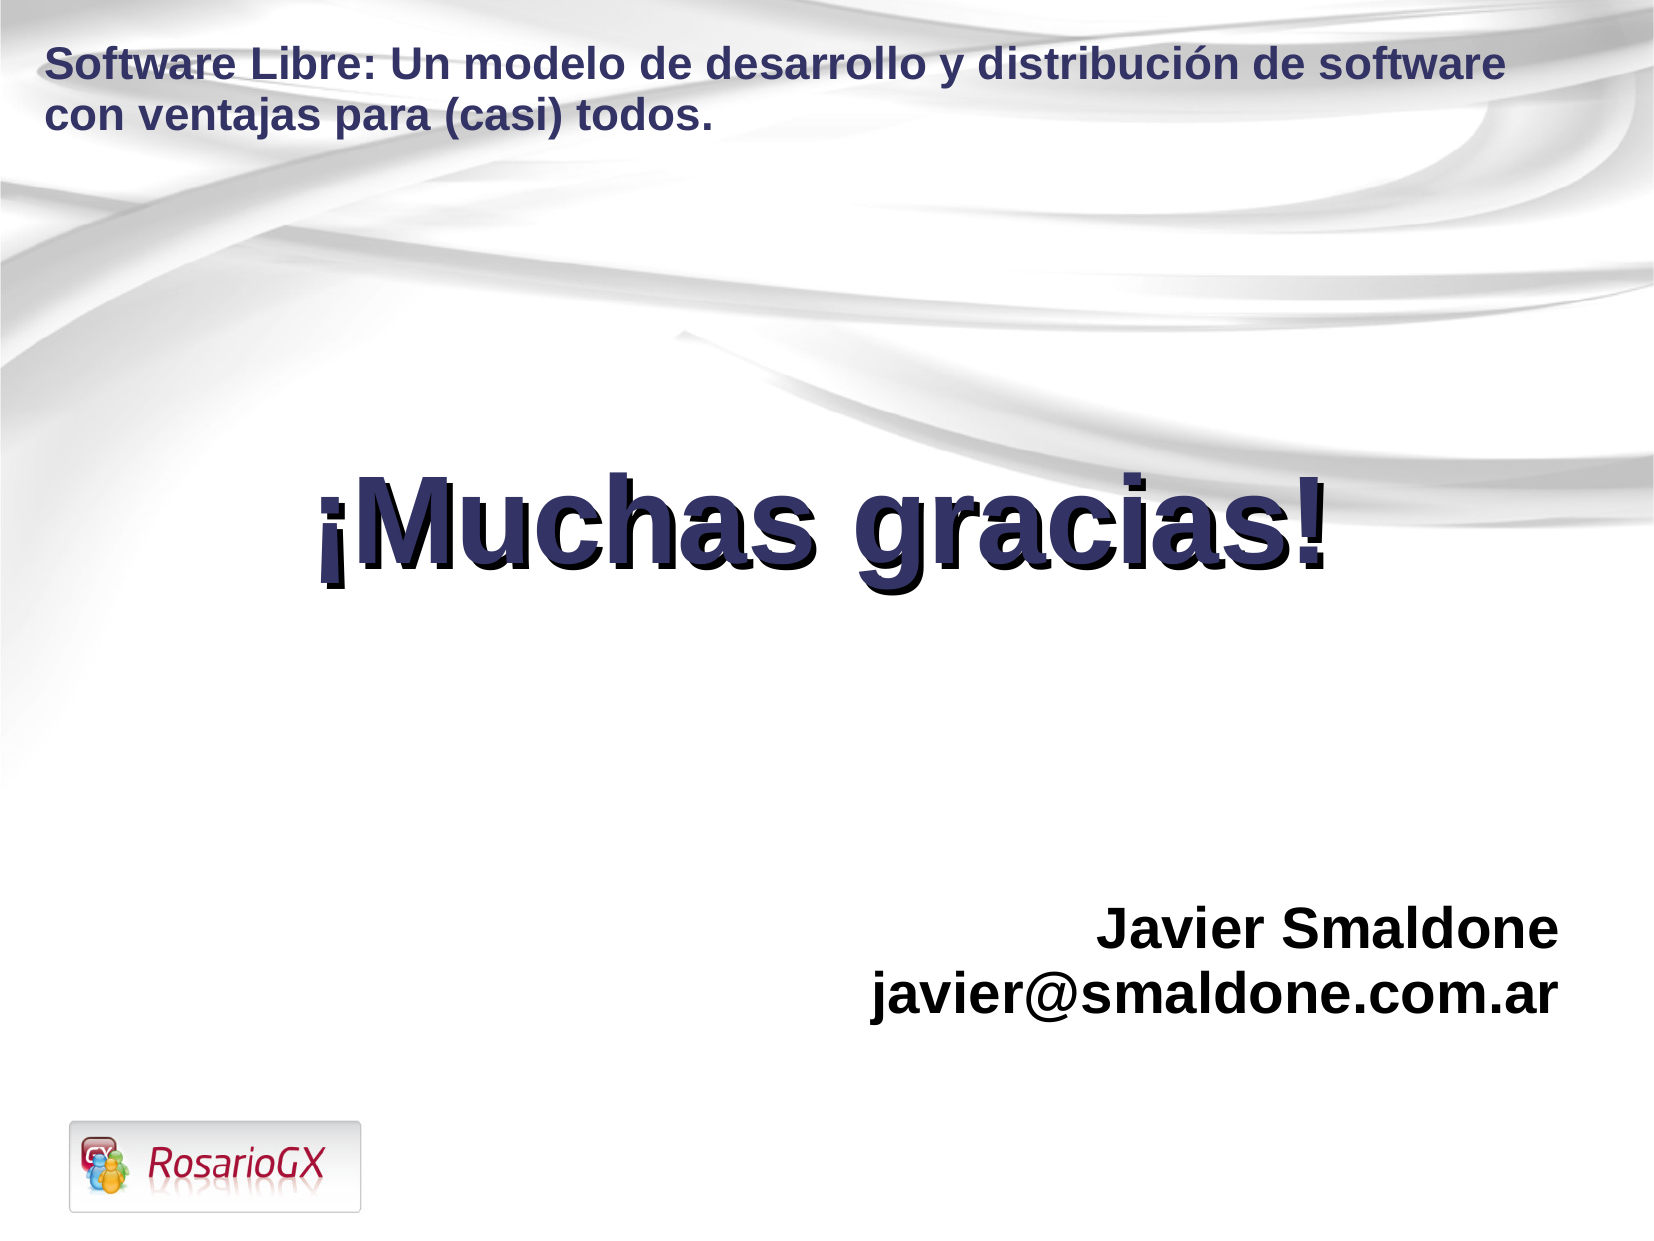

Software Libre: Un modelo de desarrollo y distribución de software con ventajas para (casi) todos.
¡Muchas gracias!
Javier Smaldone
javier@smaldone.com.ar